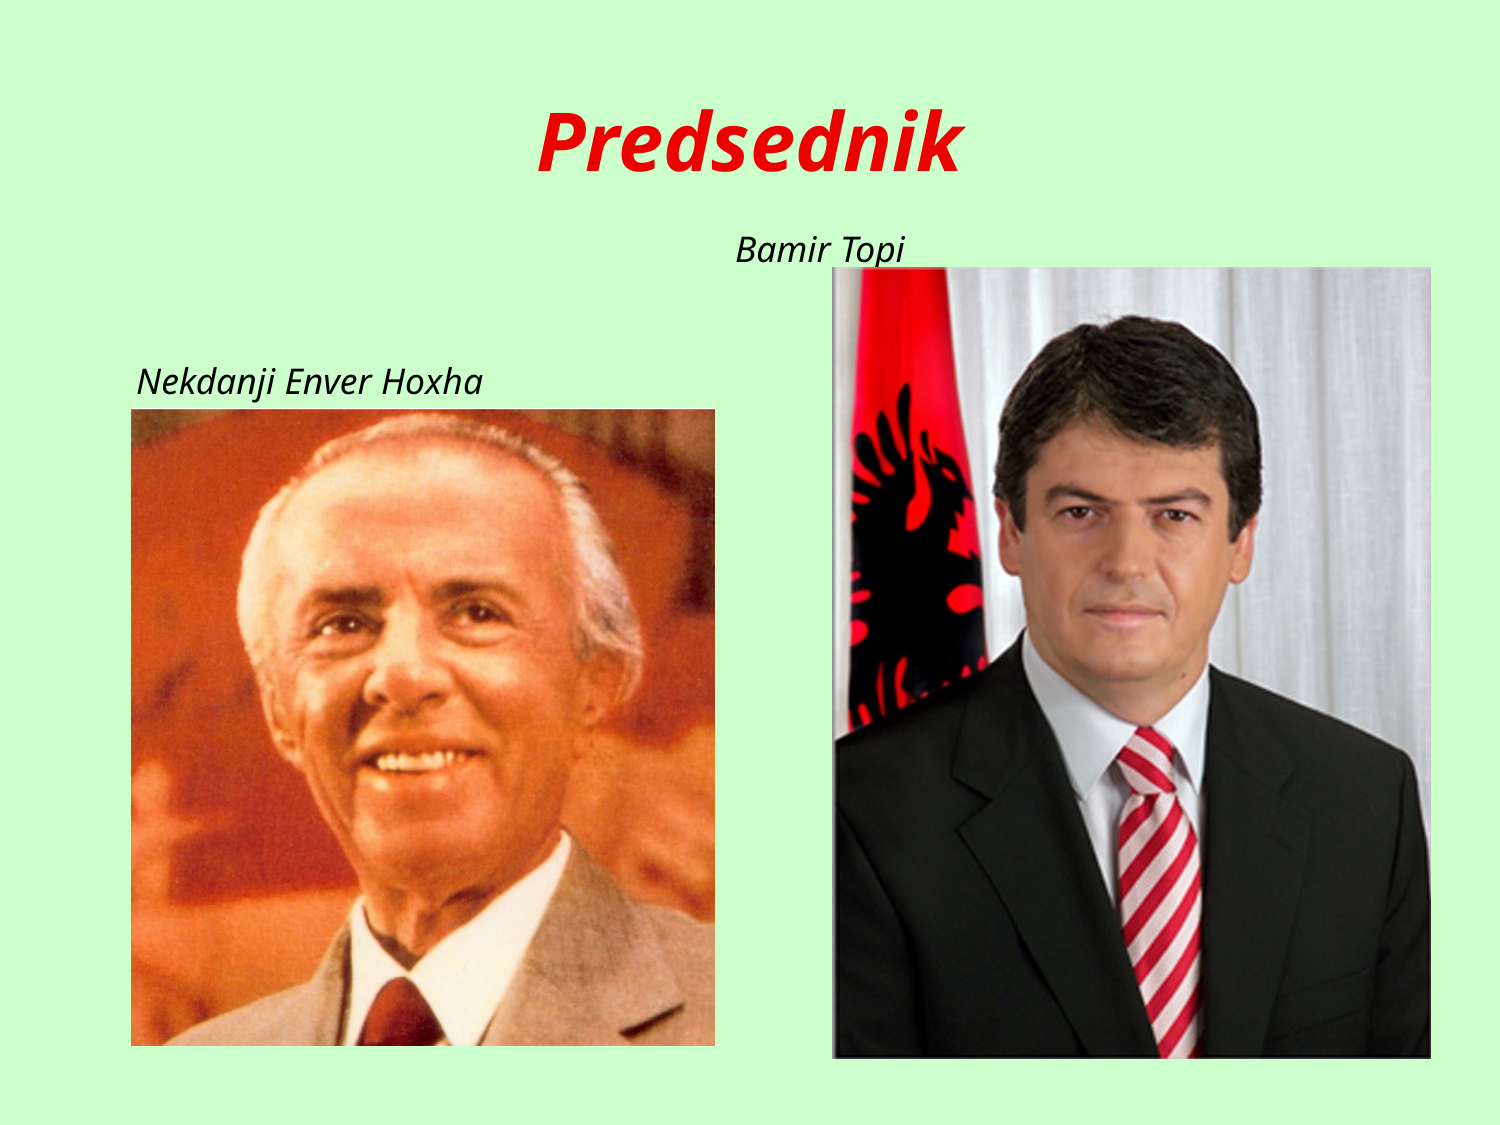

# Predsednik
 Bamir Topi
 Nekdanji Enver Hoxha